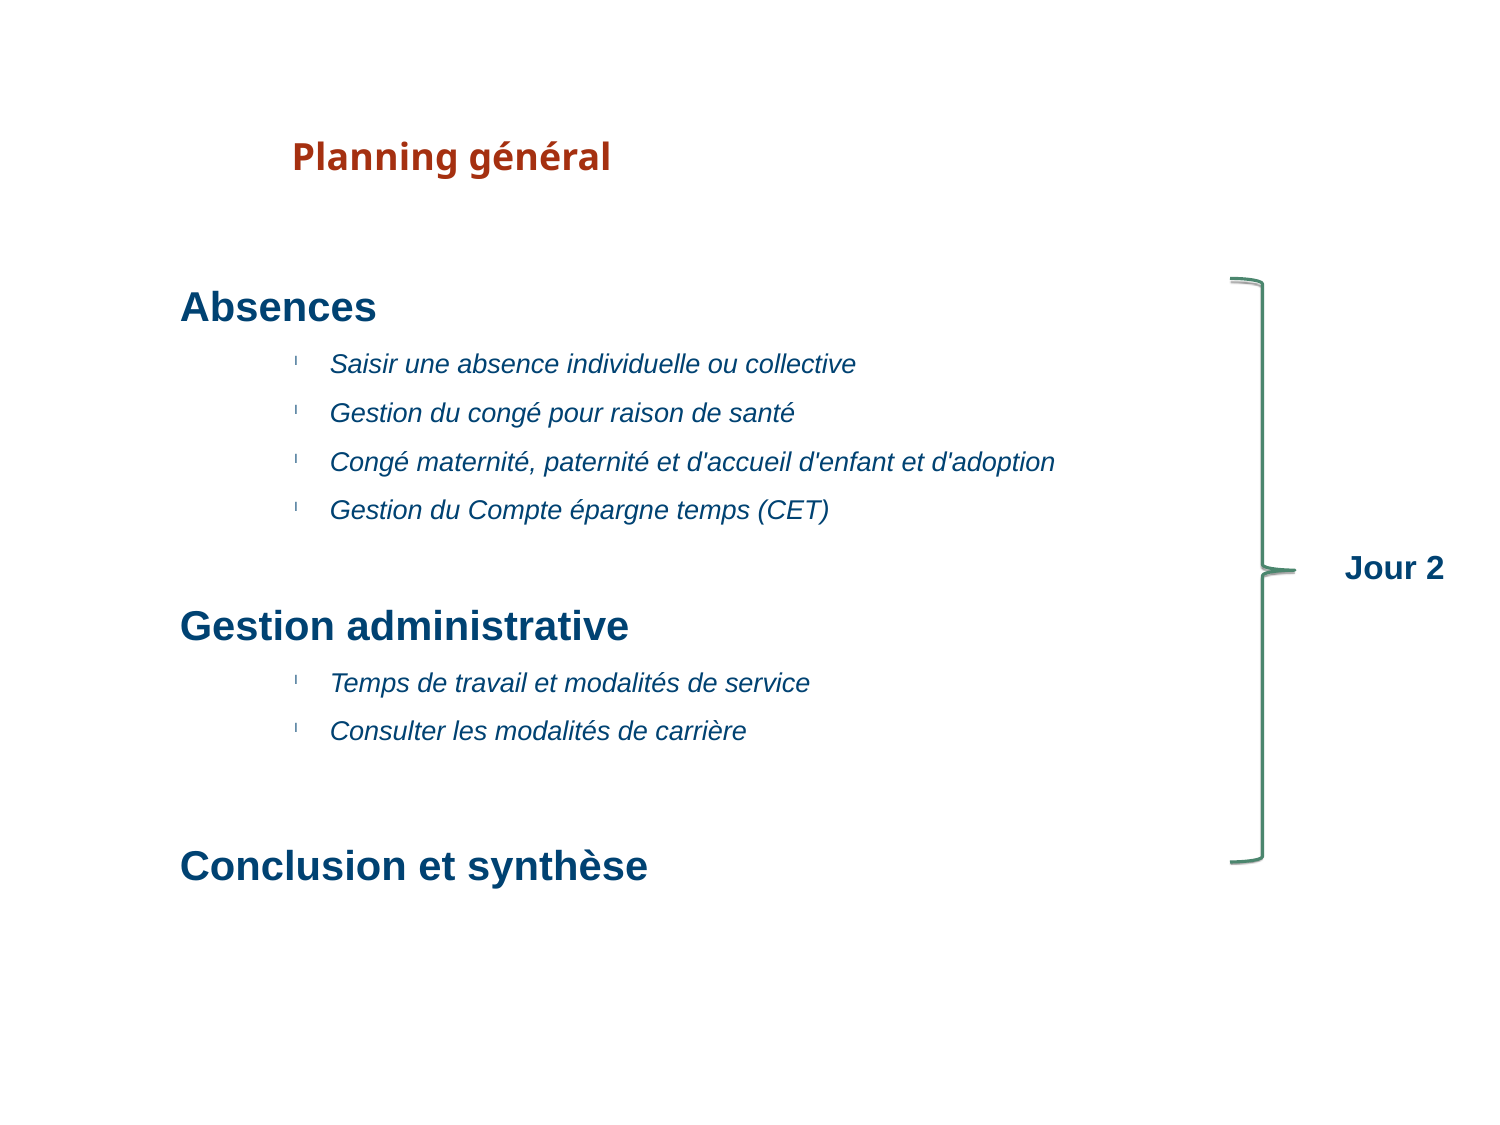

Planning général
Absences
Saisir une absence individuelle ou collective
Gestion du congé pour raison de santé
Congé maternité, paternité et d'accueil d'enfant et d'adoption
Gestion du Compte épargne temps (CET)
Gestion administrative
Temps de travail et modalités de service
Consulter les modalités de carrière
Conclusion et synthèse
Jour 2